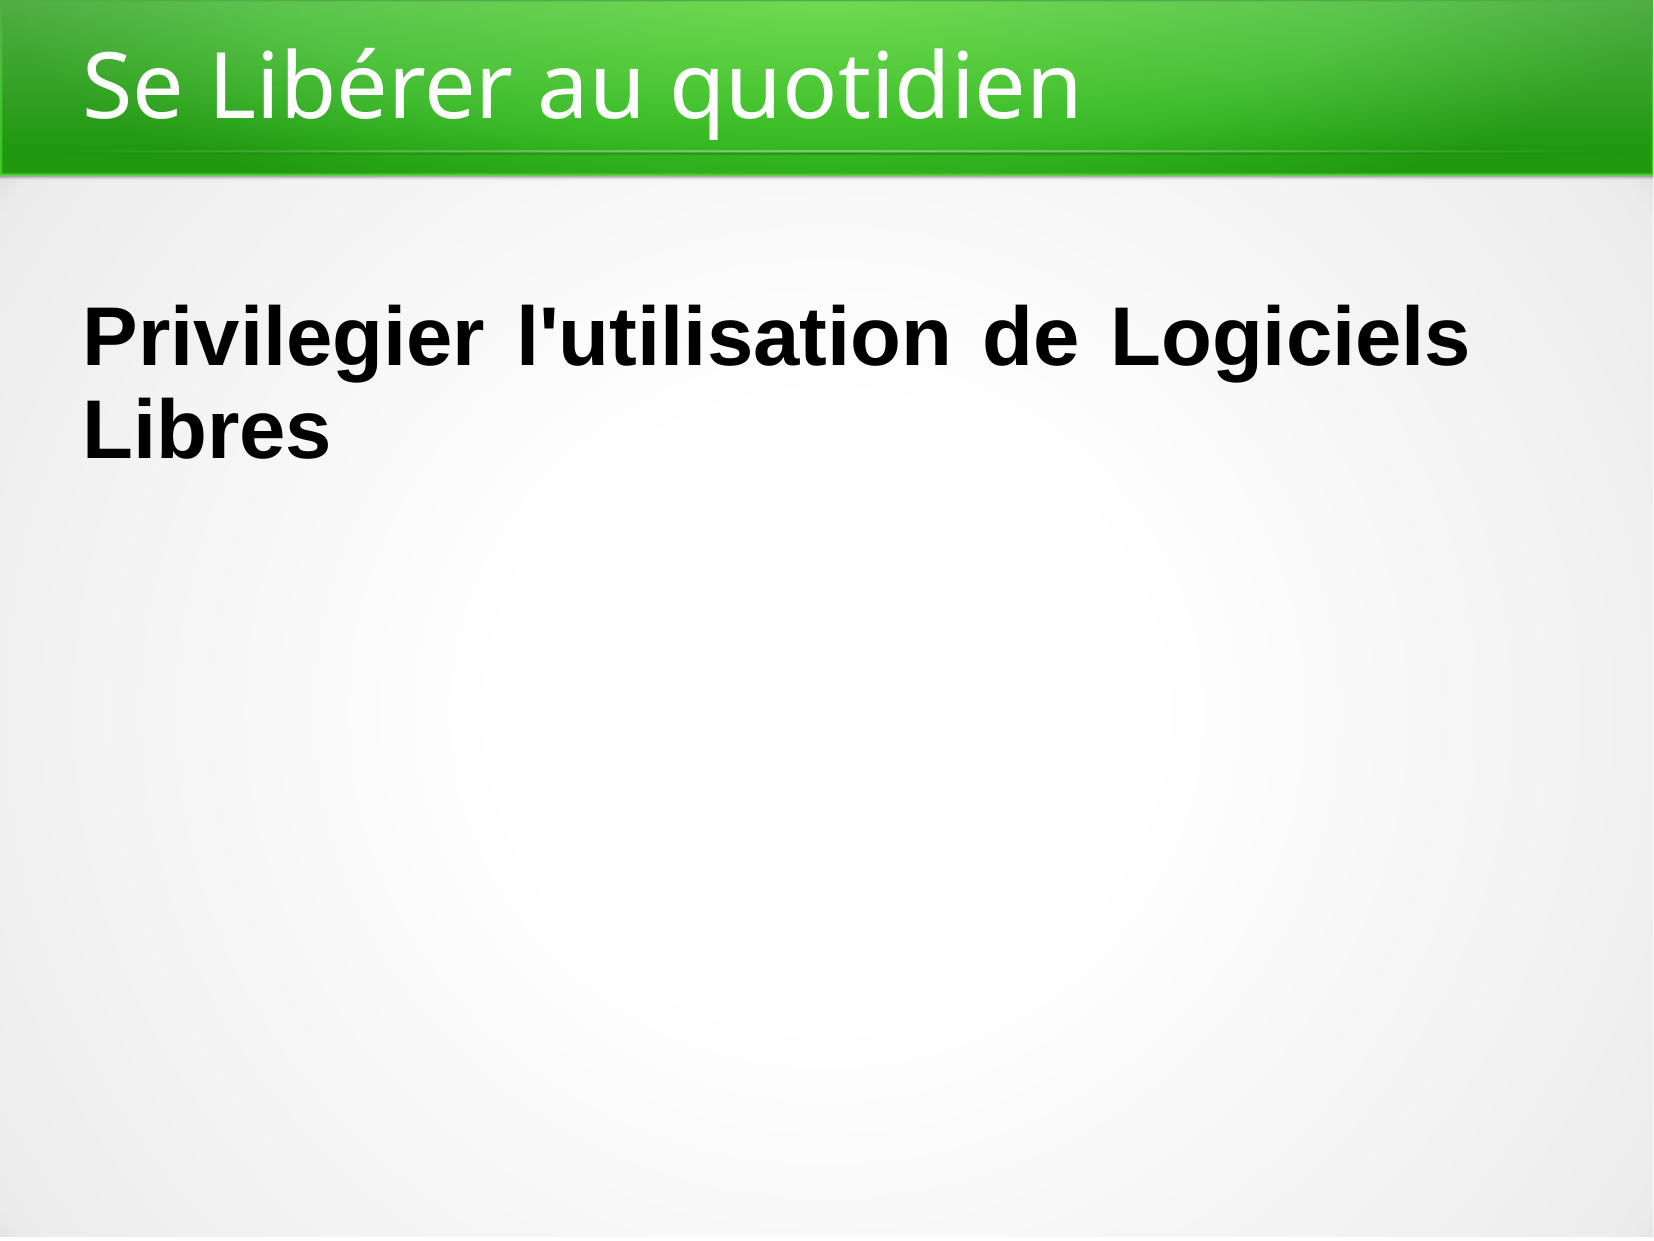

# Se Libérer au quotidien
Privilegier l'utilisation de Logiciels Libres